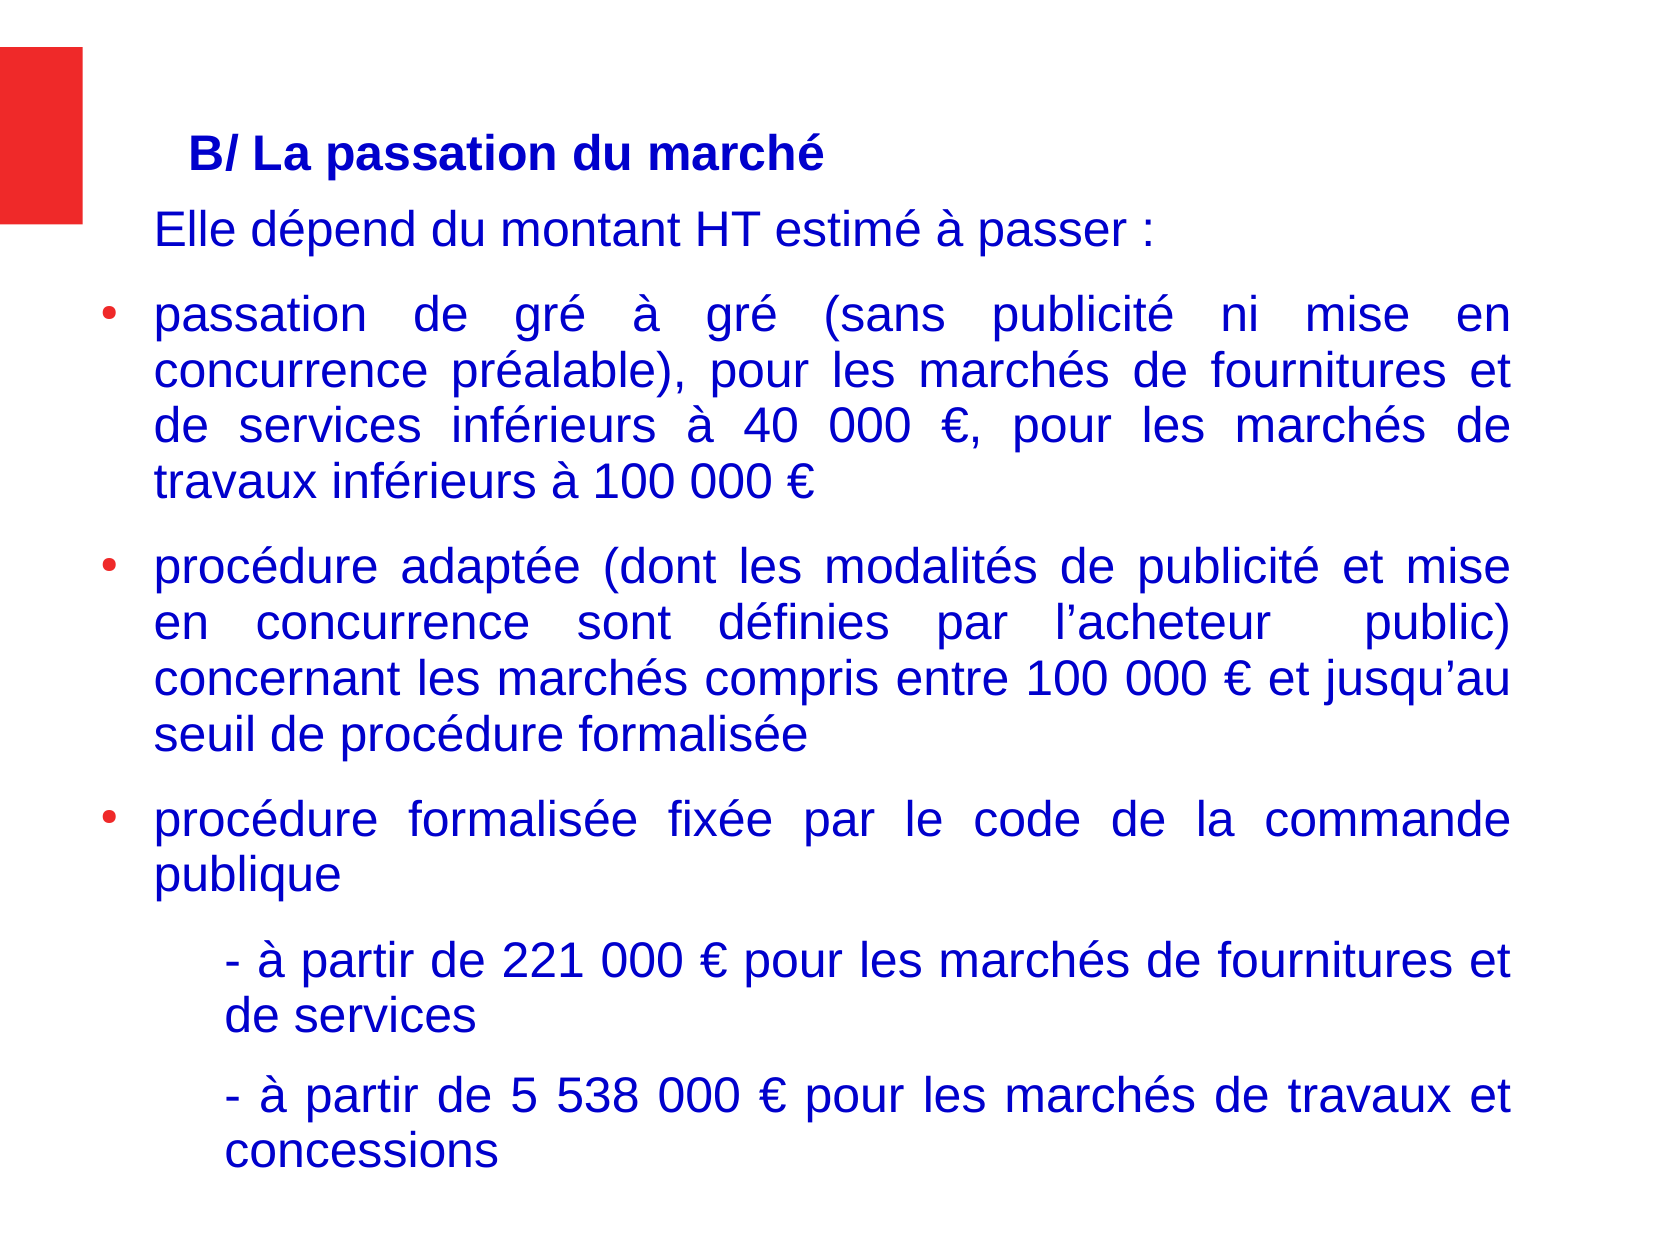

# B/ La passation du marché
Elle dépend du montant HT estimé à passer :
passation de gré à gré (sans publicité ni mise en concurrence préalable), pour les marchés de fournitures et de services inférieurs à 40 000 €, pour les marchés de travaux inférieurs à 100 000 €
procédure adaptée (dont les modalités de publicité et mise en concurrence sont définies par l’acheteur public) concernant les marchés compris entre 100 000 € et jusqu’au seuil de procédure formalisée
procédure formalisée fixée par le code de la commande publique
- à partir de 221 000 € pour les marchés de fournitures et de services
- à partir de 5 538 000 € pour les marchés de travaux et concessions